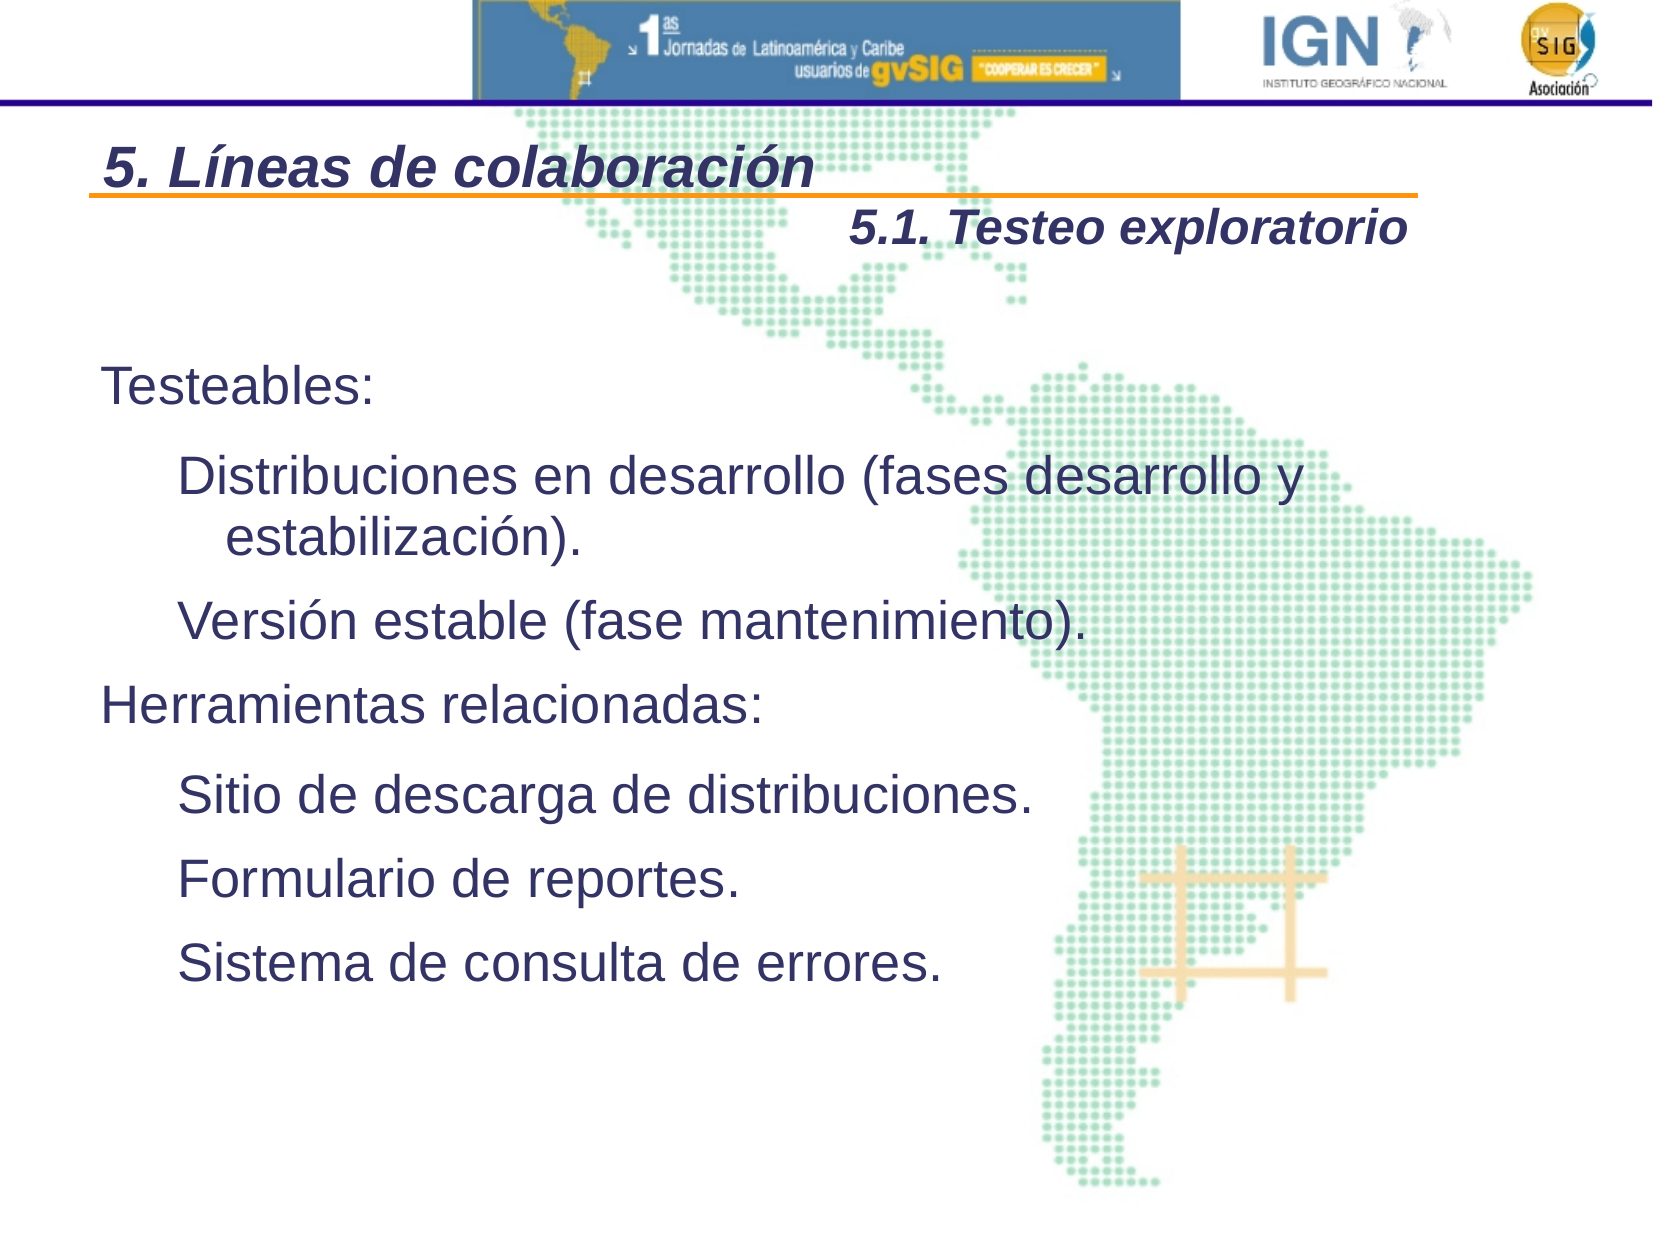

5. Líneas de colaboración
5.1. Testeo exploratorio
# Testeables:
Distribuciones en desarrollo (fases desarrollo y estabilización).
Versión estable (fase mantenimiento).
Herramientas relacionadas:
Sitio de descarga de distribuciones.
Formulario de reportes.
Sistema de consulta de errores.